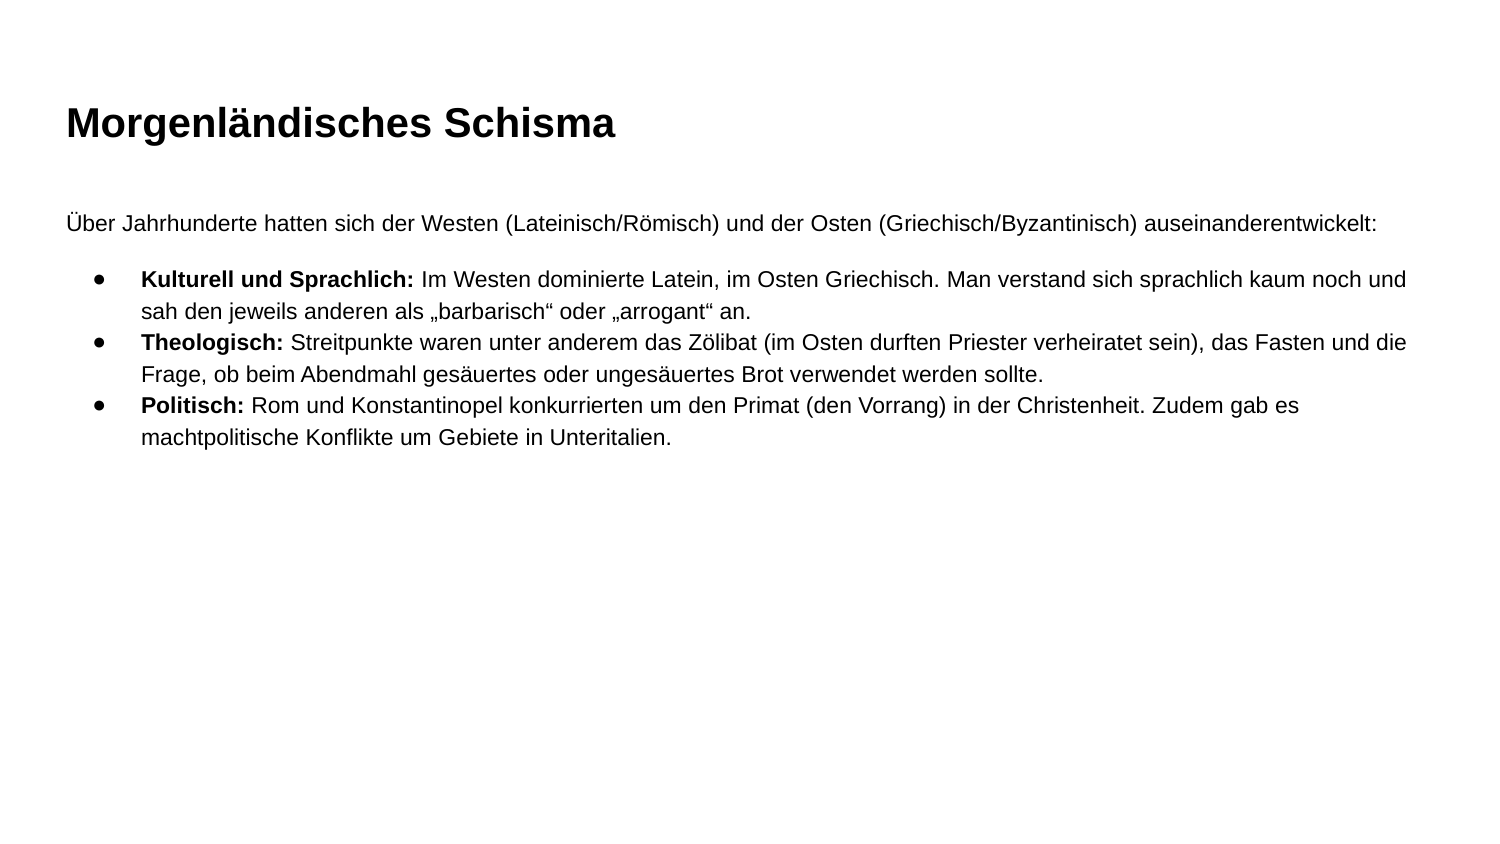

# Morgenländisches Schisma
Über Jahrhunderte hatten sich der Westen (Lateinisch/Römisch) und der Osten (Griechisch/Byzantinisch) auseinanderentwickelt:
Kulturell und Sprachlich: Im Westen dominierte Latein, im Osten Griechisch. Man verstand sich sprachlich kaum noch und sah den jeweils anderen als „barbarisch“ oder „arrogant“ an.
Theologisch: Streitpunkte waren unter anderem das Zölibat (im Osten durften Priester verheiratet sein), das Fasten und die Frage, ob beim Abendmahl gesäuertes oder ungesäuertes Brot verwendet werden sollte.
Politisch: Rom und Konstantinopel konkurrierten um den Primat (den Vorrang) in der Christenheit. Zudem gab es machtpolitische Konflikte um Gebiete in Unteritalien.